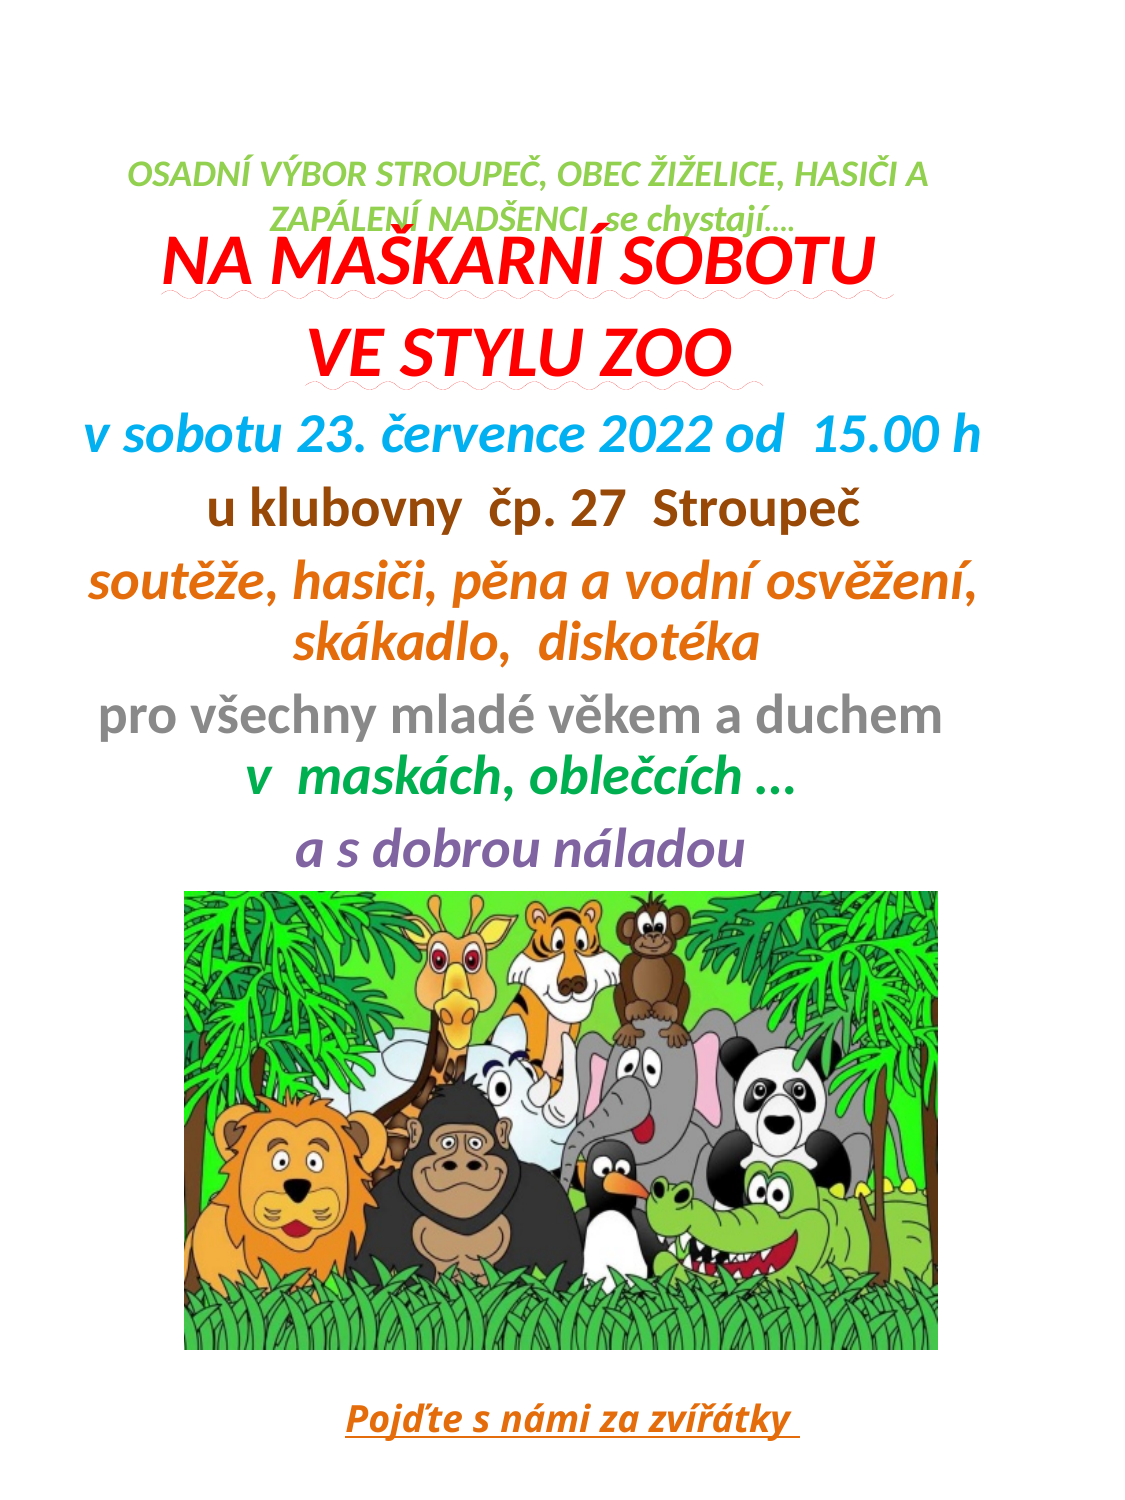

# OSADNÍ VÝBOR STROUPEČ, OBEC ŽIŽELICE, HASIČI A ZAPÁLENÍ NADŠENCI se chystají….
NA maškarní SOBOTU
VE STYLU ZOO
 v sobotu 23. července 2022 od 15.00 h
 u klubovny čp. 27 Stroupeč
 soutěže, hasiči, pěna a vodní osvěžení, skákadlo, diskotéka
pro všechny mladé věkem a duchem v  maskách, oblečcích …
a s dobrou náladou
Pojďte s námi za zvířátky